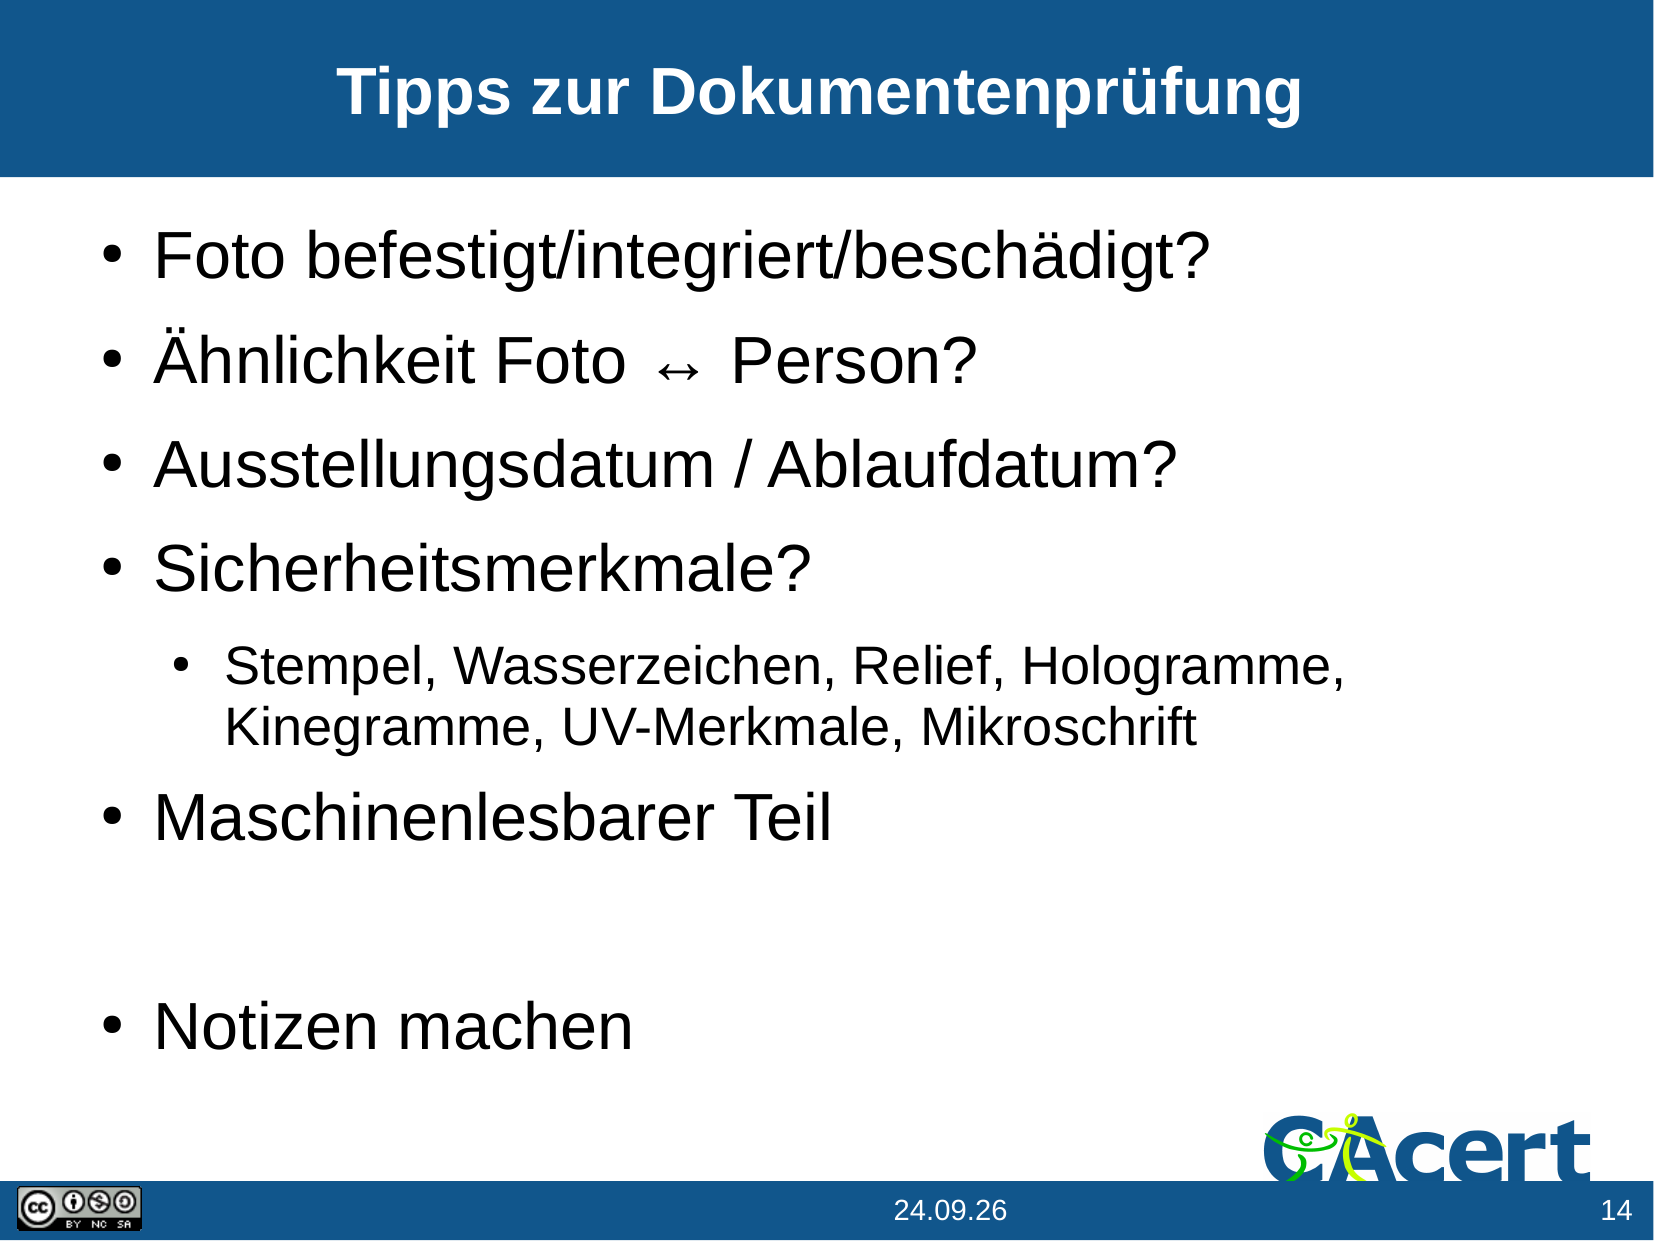

# Tipps zur Dokumentenprüfung
Foto befestigt/integriert/beschädigt?
Ähnlichkeit Foto ↔ Person?
Ausstellungsdatum / Ablaufdatum?
Sicherheitsmerkmale?
Stempel, Wasserzeichen, Relief, Hologramme, Kinegramme, UV-Merkmale, Mikroschrift
Maschinenlesbarer Teil
Notizen machen